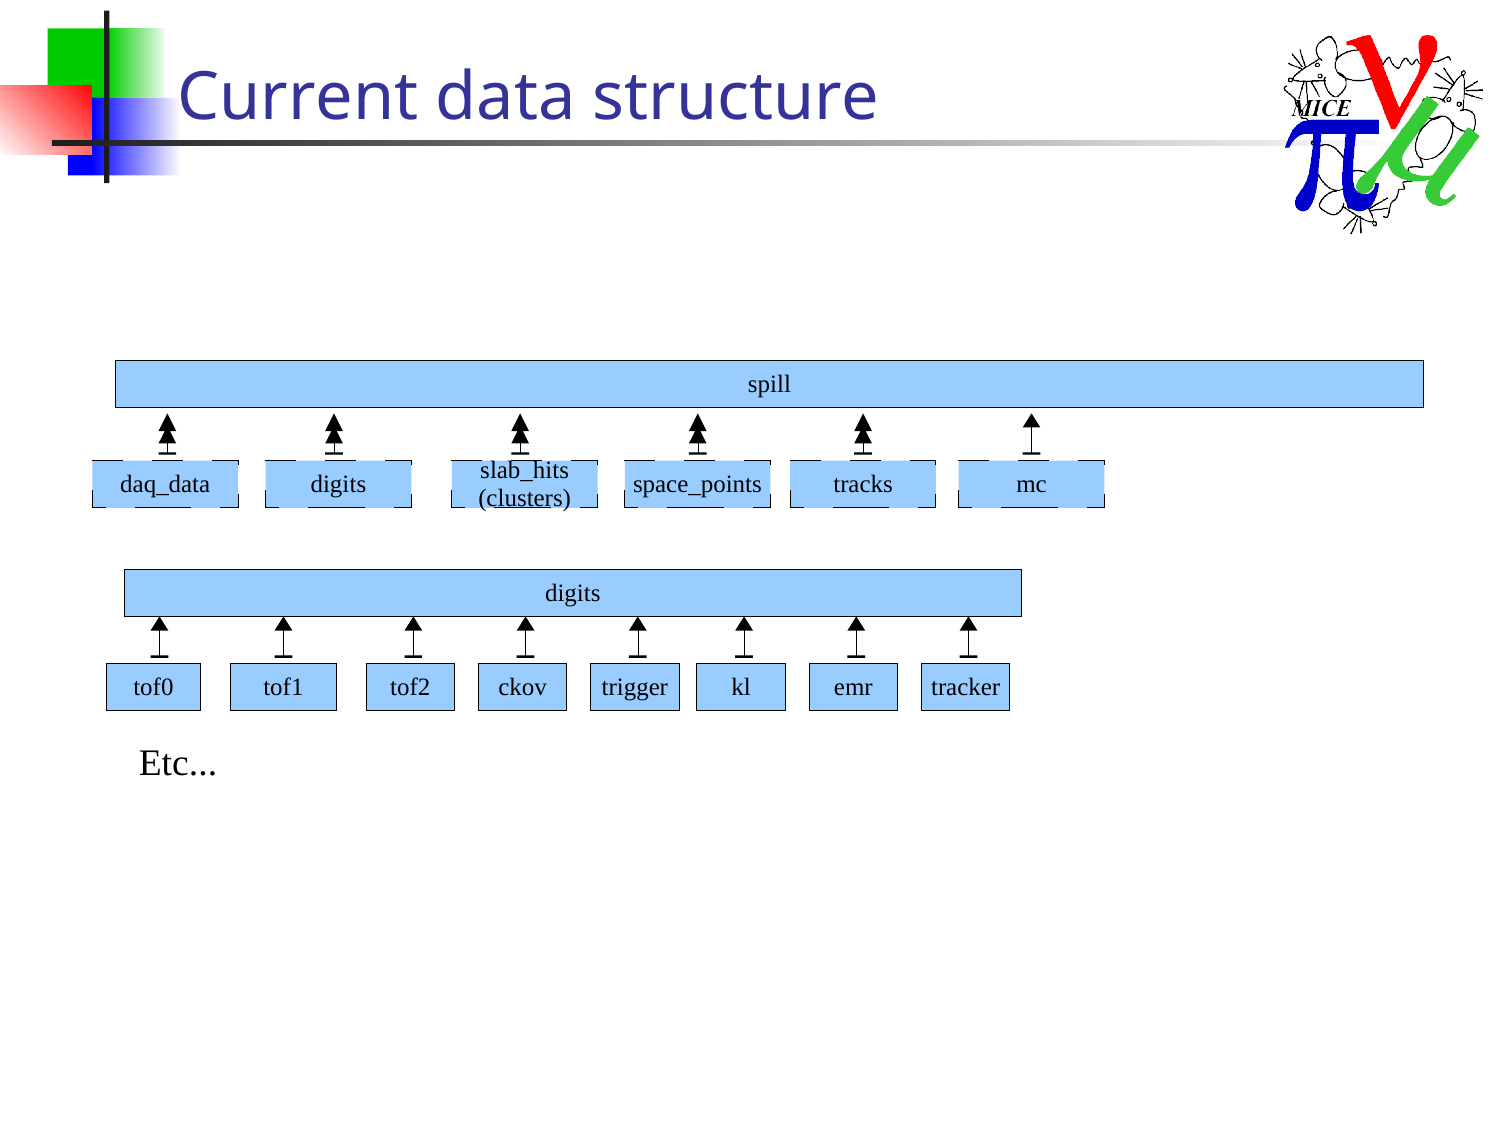

# Current data structure
spill
daq_data
digits
slab_hits
(clusters)
space_points
tracks
mc
digits
tof0
tof1
tof2
ckov
trigger
kl
emr
tracker
Etc...